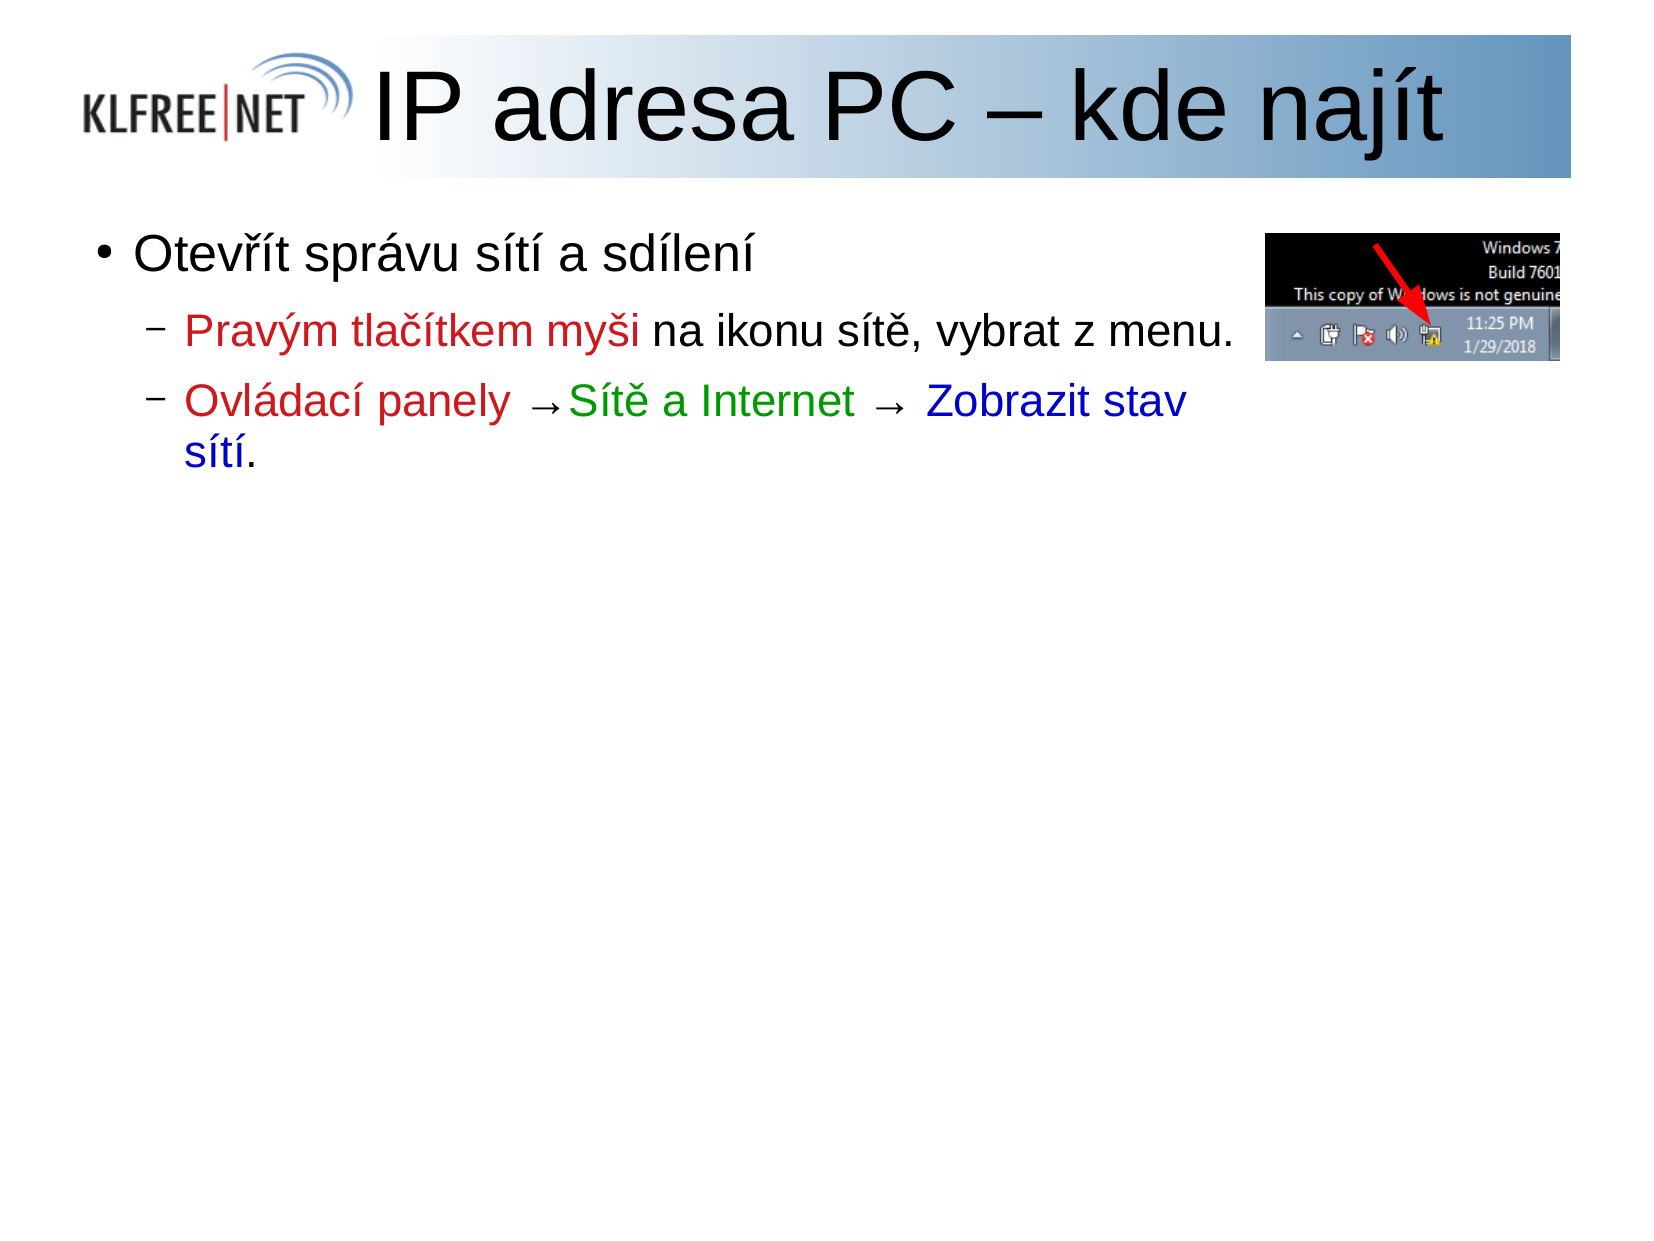

# IP adresa PC – kde najít
Otevřít správu sítí a sdílení
Pravým tlačítkem myši na ikonu sítě, vybrat z menu.
Ovládací panely →Sítě a Internet → Zobrazit stav sítí.